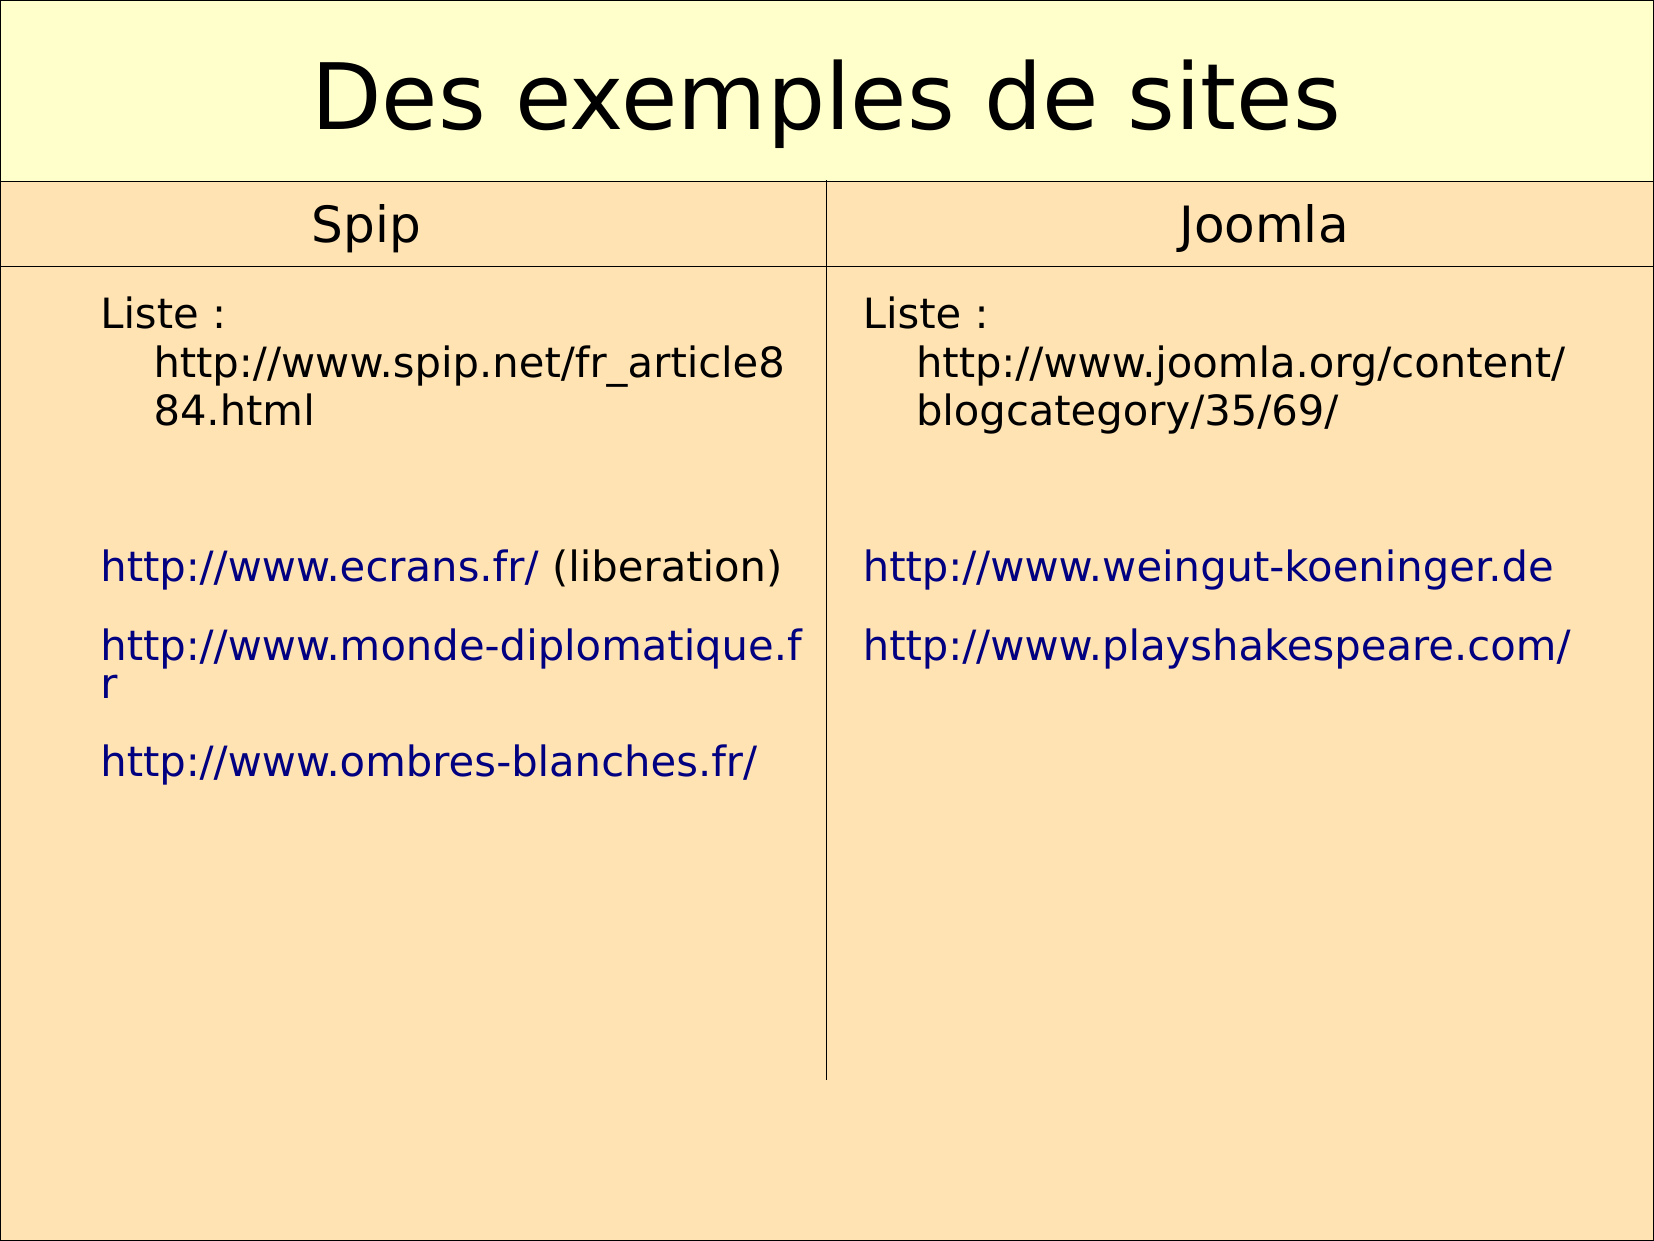

# Des exemples de sites
Liste : http://www.spip.net/fr_article884.html
http://www.ecrans.fr/ (liberation)
http://www.monde-diplomatique.fr
http://www.ombres-blanches.fr/
Liste : http://www.joomla.org/content/blogcategory/35/69/
http://www.weingut-koeninger.de
http://www.playshakespeare.com/